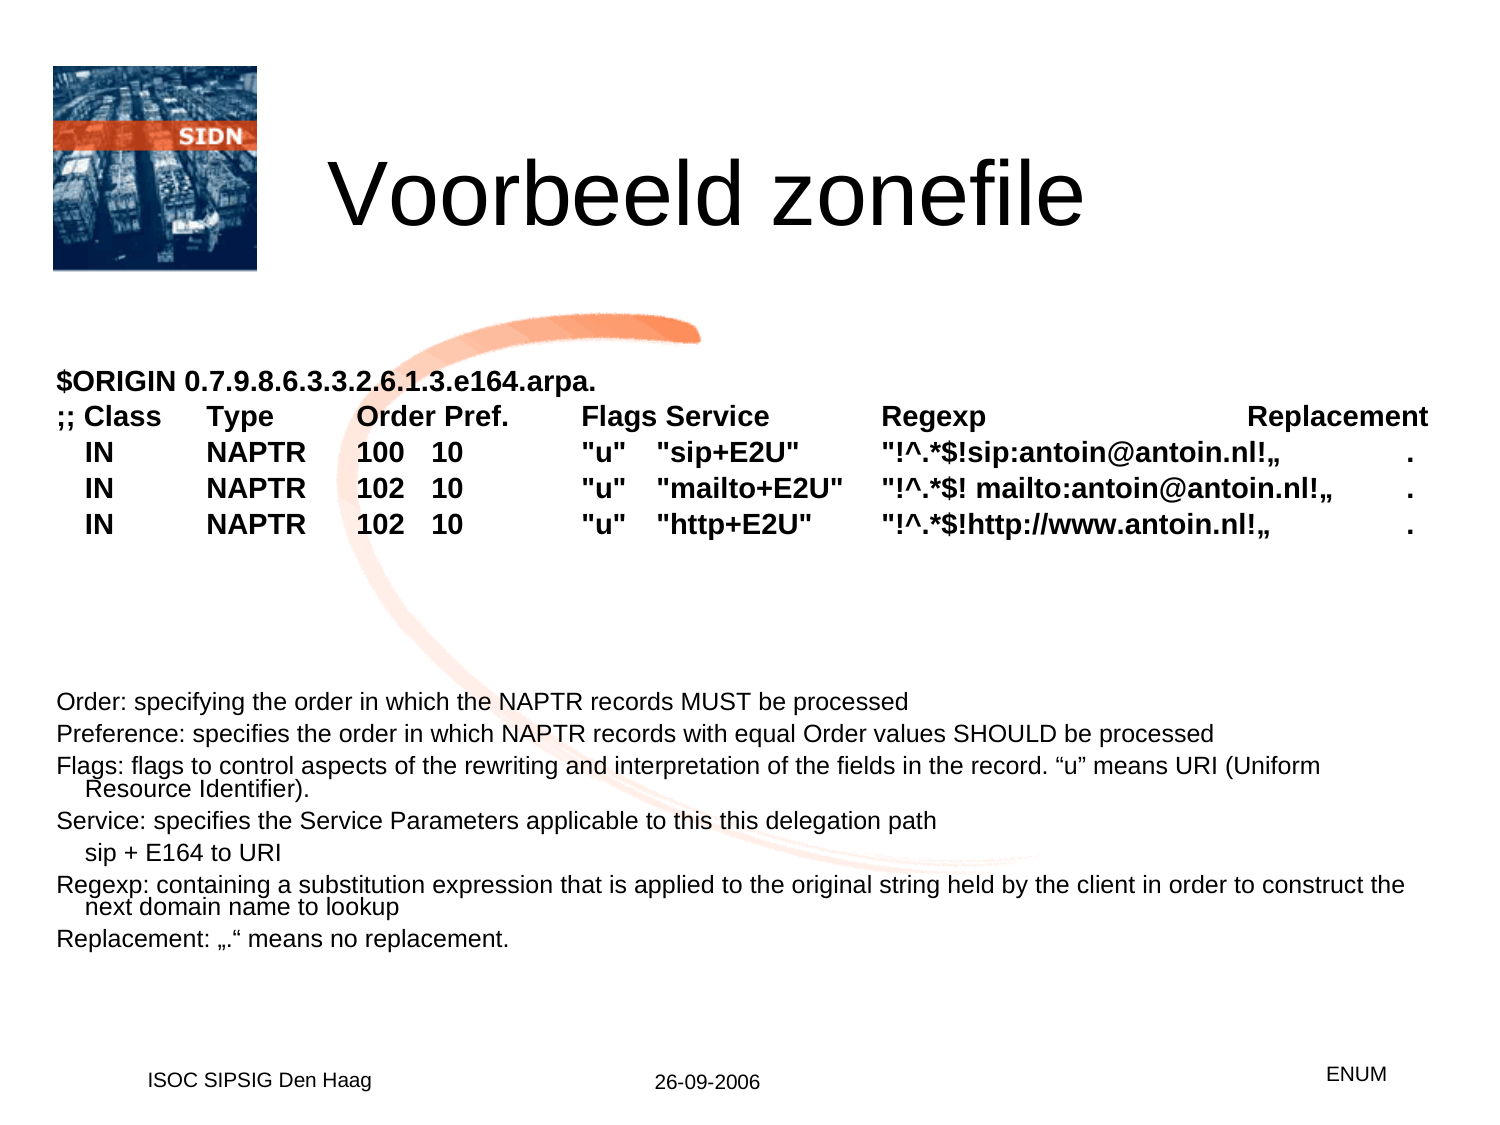

# Voorbeeld zonefile
$ORIGIN 0.7.9.8.6.3.3.2.6.1.3.e164.arpa.
;; Class	Type		Order Pref. 	Flags Service 		Regexp 			 Replacement
	IN 		NAPTR 	100 	10 		"u" 	"sip+E2U" 	"!^.*$!sip:antoin@antoin.nl!„ 		.
	IN 		NAPTR 	102 	10 		"u" 	"mailto+E2U" 	"!^.*$! mailto:antoin@antoin.nl!„ 	.
	IN 		NAPTR 	102 	10 		"u" 	"http+E2U" 	"!^.*$!http://www.antoin.nl!„ 		.
Order: specifying the order in which the NAPTR records MUST be processed
Preference: specifies the order in which NAPTR records with equal Order values SHOULD be processed
Flags: flags to control aspects of the rewriting and interpretation of the fields in the record. “u” means URI (Uniform Resource Identifier).
Service: specifies the Service Parameters applicable to this this delegation path
	sip + E164 to URI
Regexp: containing a substitution expression that is applied to the original string held by the client in order to construct the next domain name to lookup
Replacement: „.“ means no replacement.